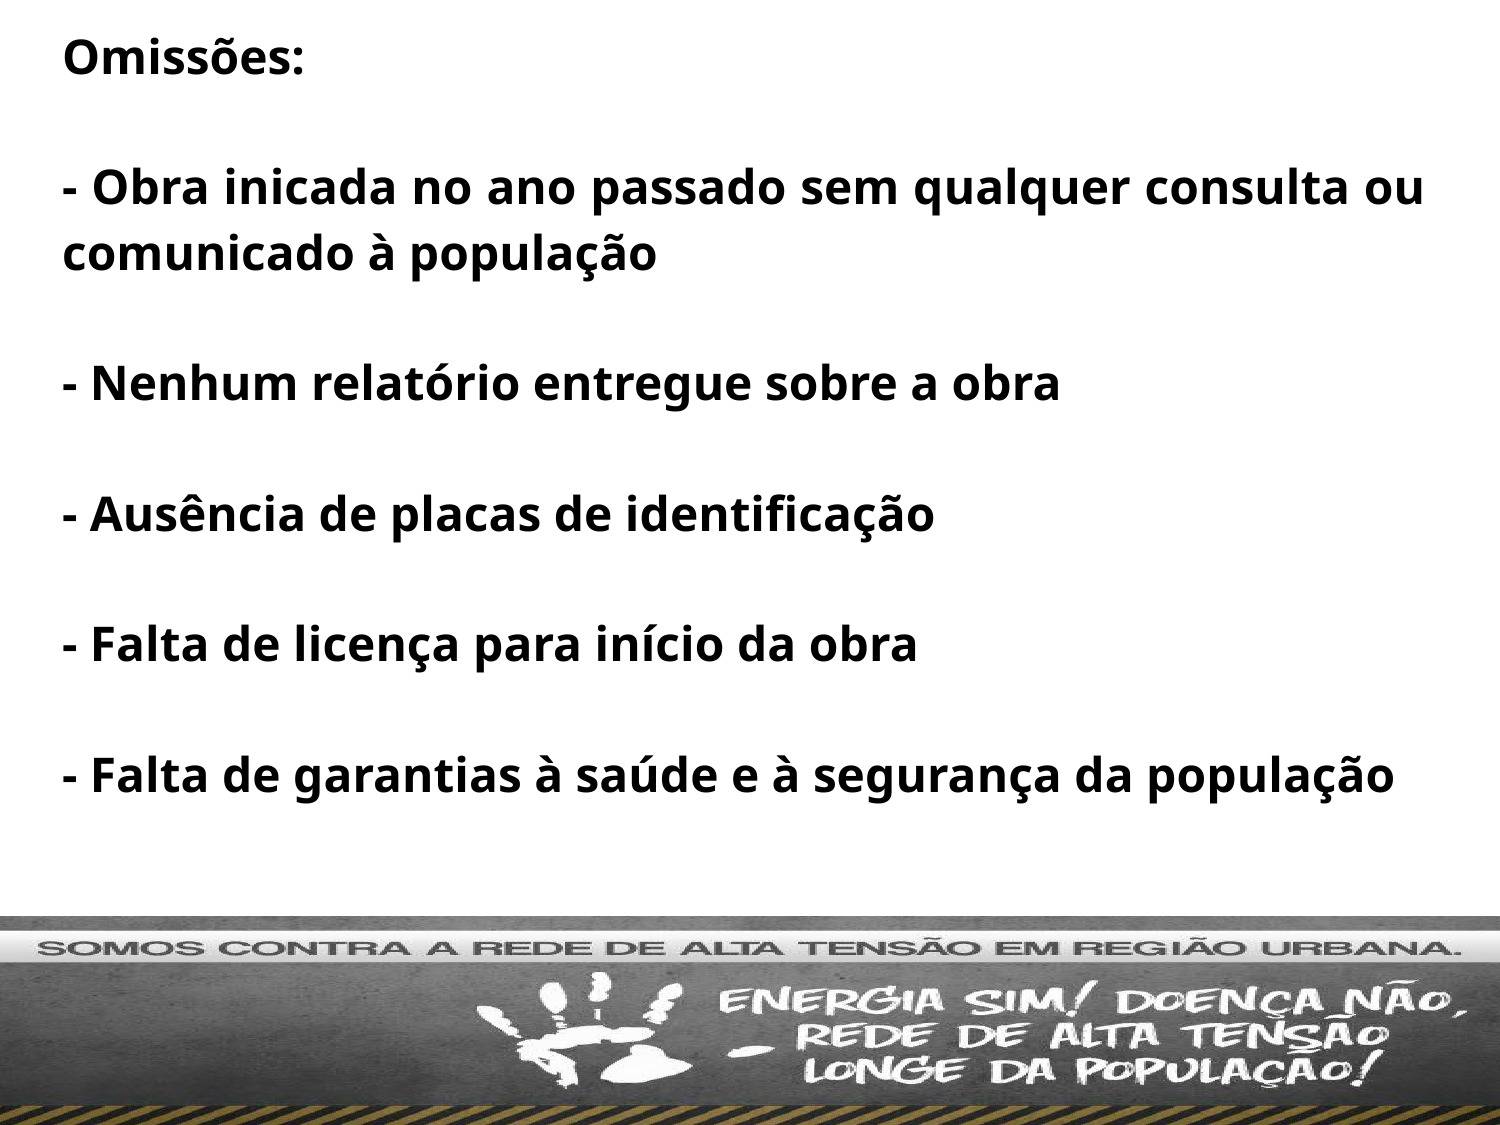

Omissões:
- Obra inicada no ano passado sem qualquer consulta ou comunicado à população
- Nenhum relatório entregue sobre a obra
- Ausência de placas de identificação
- Falta de licença para início da obra
- Falta de garantias à saúde e à segurança da população